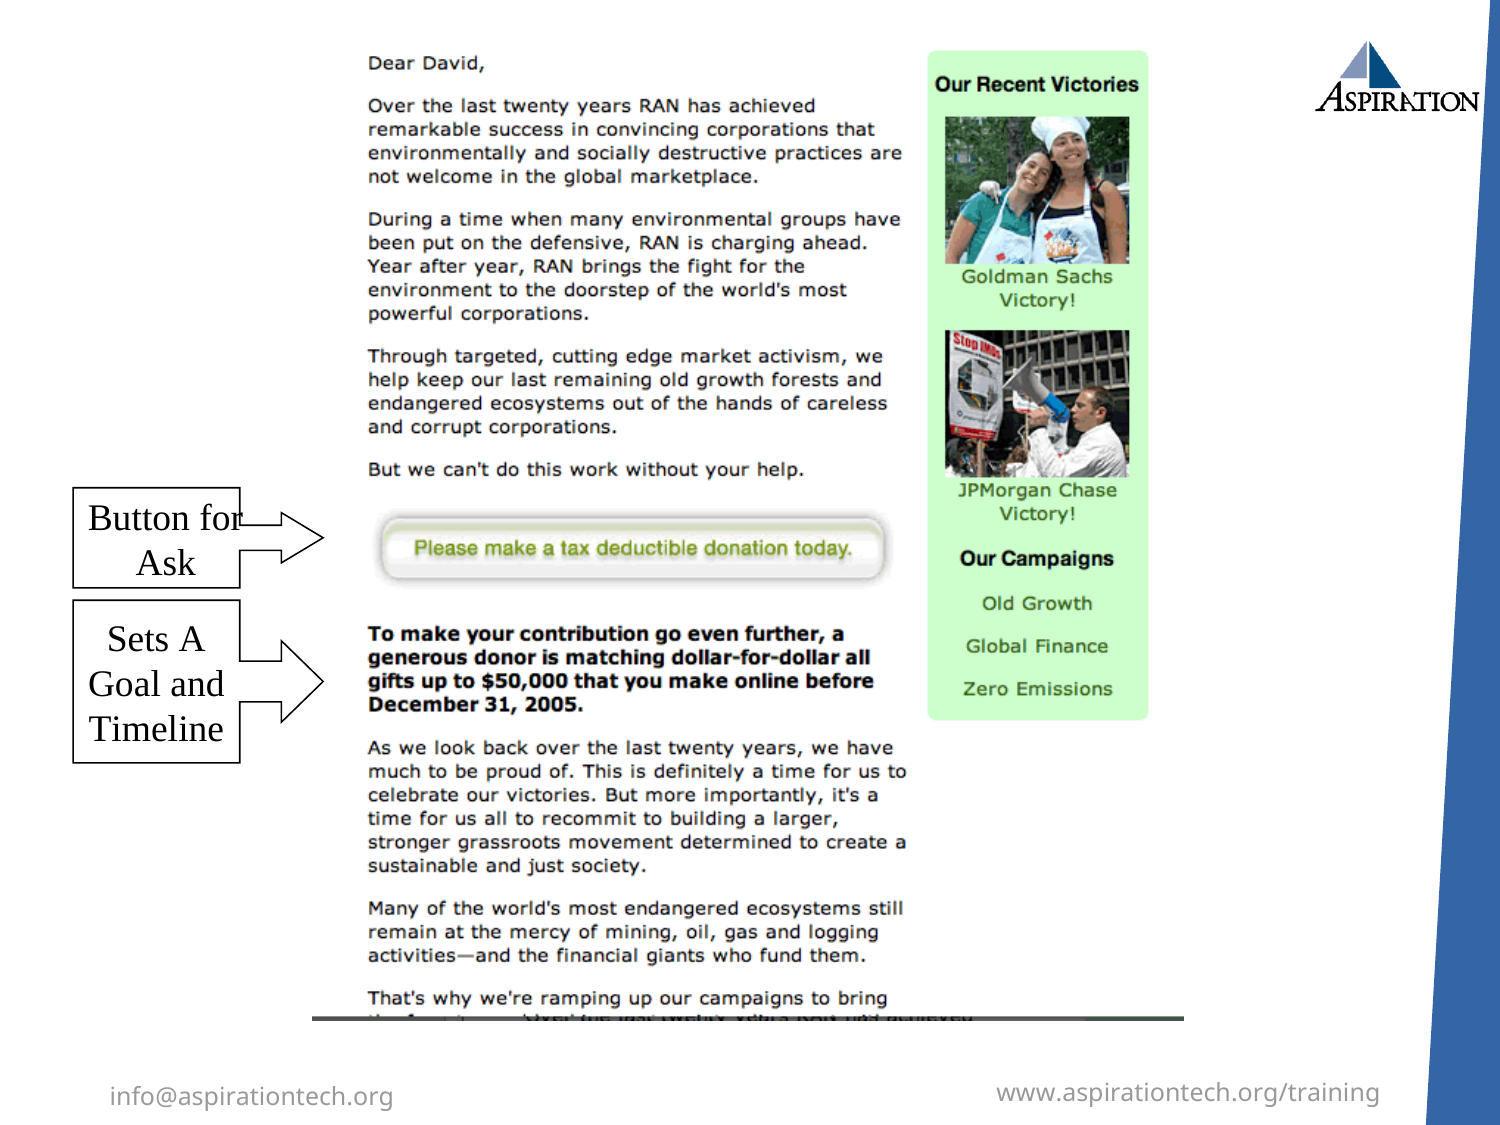

Button for
Ask
Sets A
Goal and
Timeline